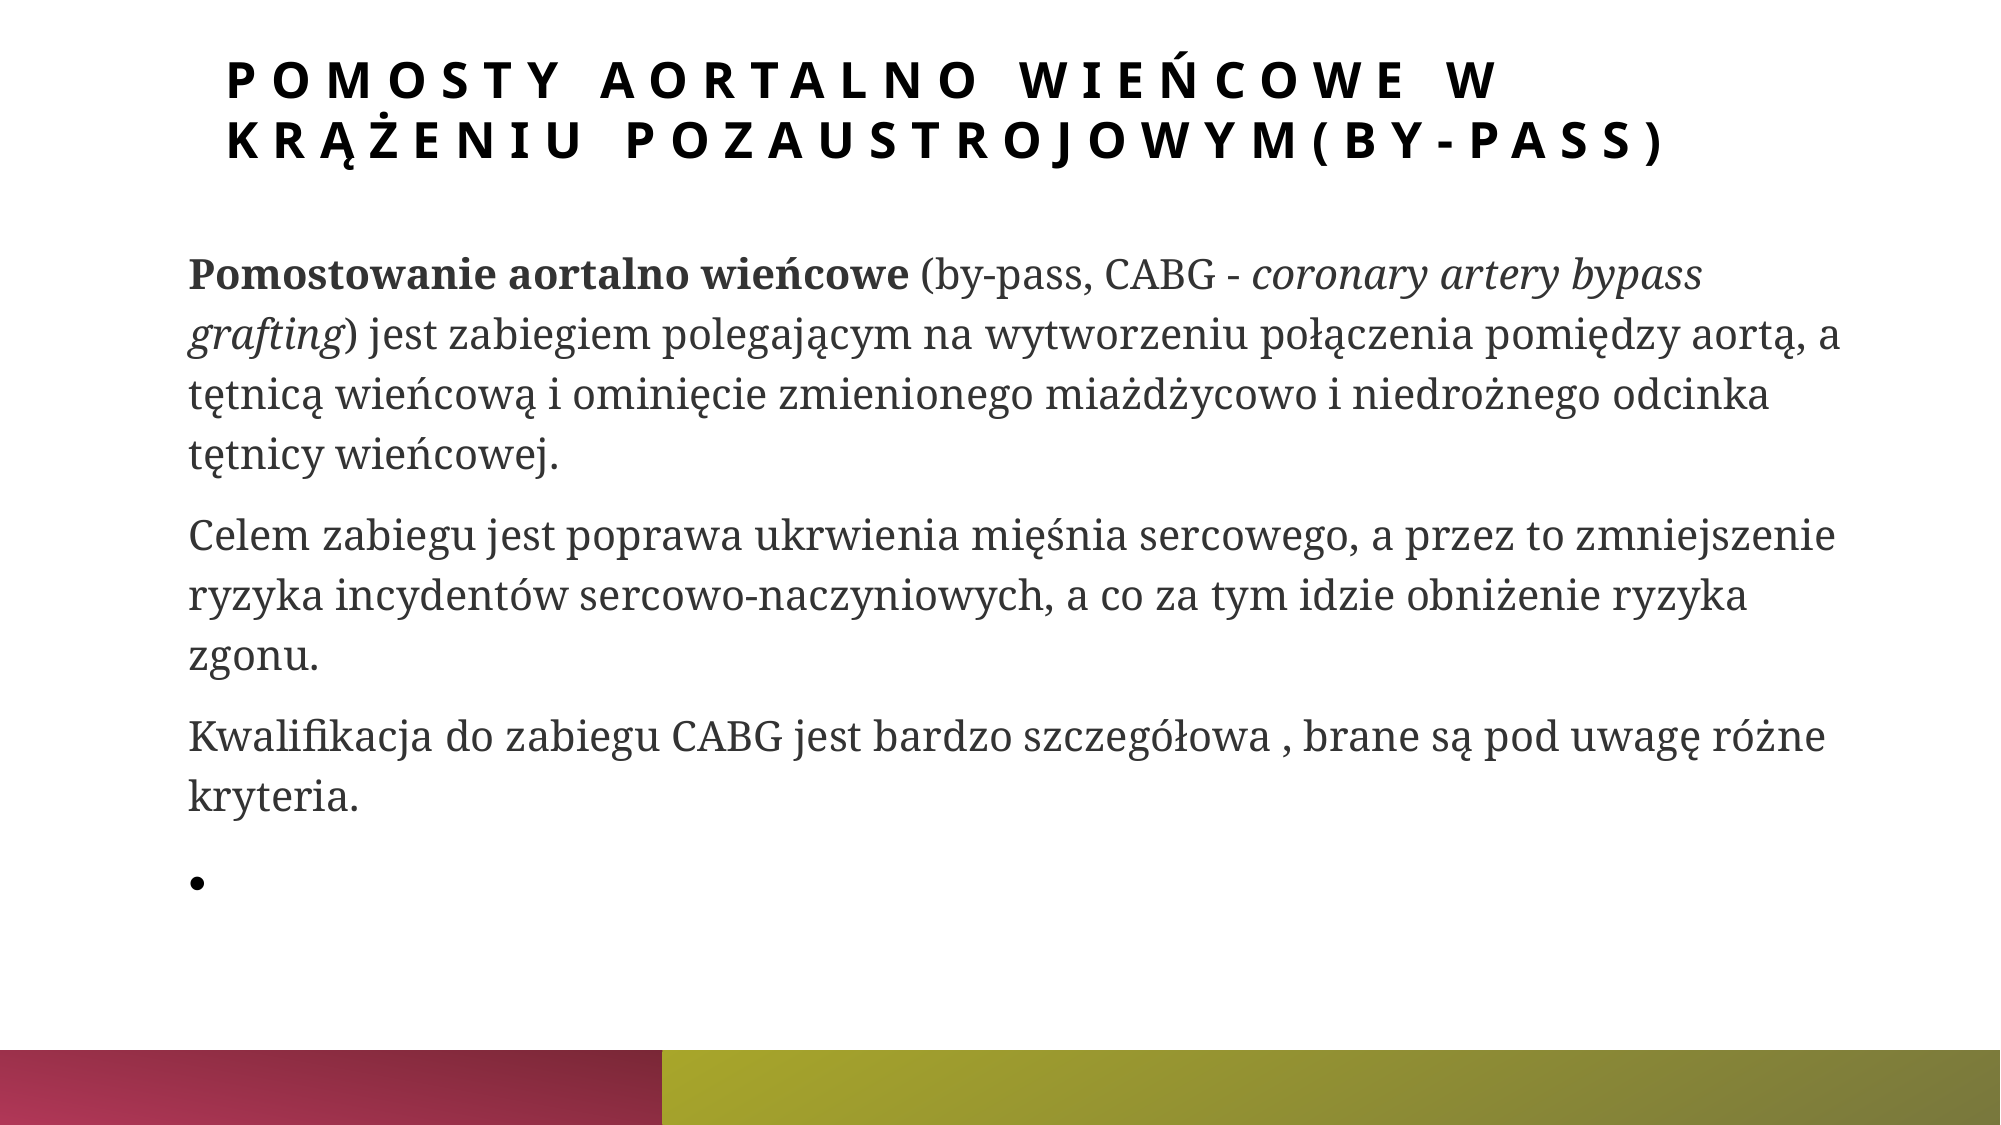

# Pomosty aortalno wieńcowe w krążeniu pozaustrojowym(by-pass)
Pomostowanie aortalno wieńcowe (by-pass, CABG - coronary artery bypass grafting) jest zabiegiem polegającym na wytworzeniu połączenia pomiędzy aortą, a tętnicą wieńcową i ominięcie zmienionego miażdżycowo i niedrożnego odcinka tętnicy wieńcowej.
Celem zabiegu jest poprawa ukrwienia mięśnia sercowego, a przez to zmniejszenie ryzyka incydentów sercowo-naczyniowych, a co za tym idzie obniżenie ryzyka zgonu.
Kwalifikacja do zabiegu CABG jest bardzo szczegółowa , brane są pod uwagę różne kryteria.